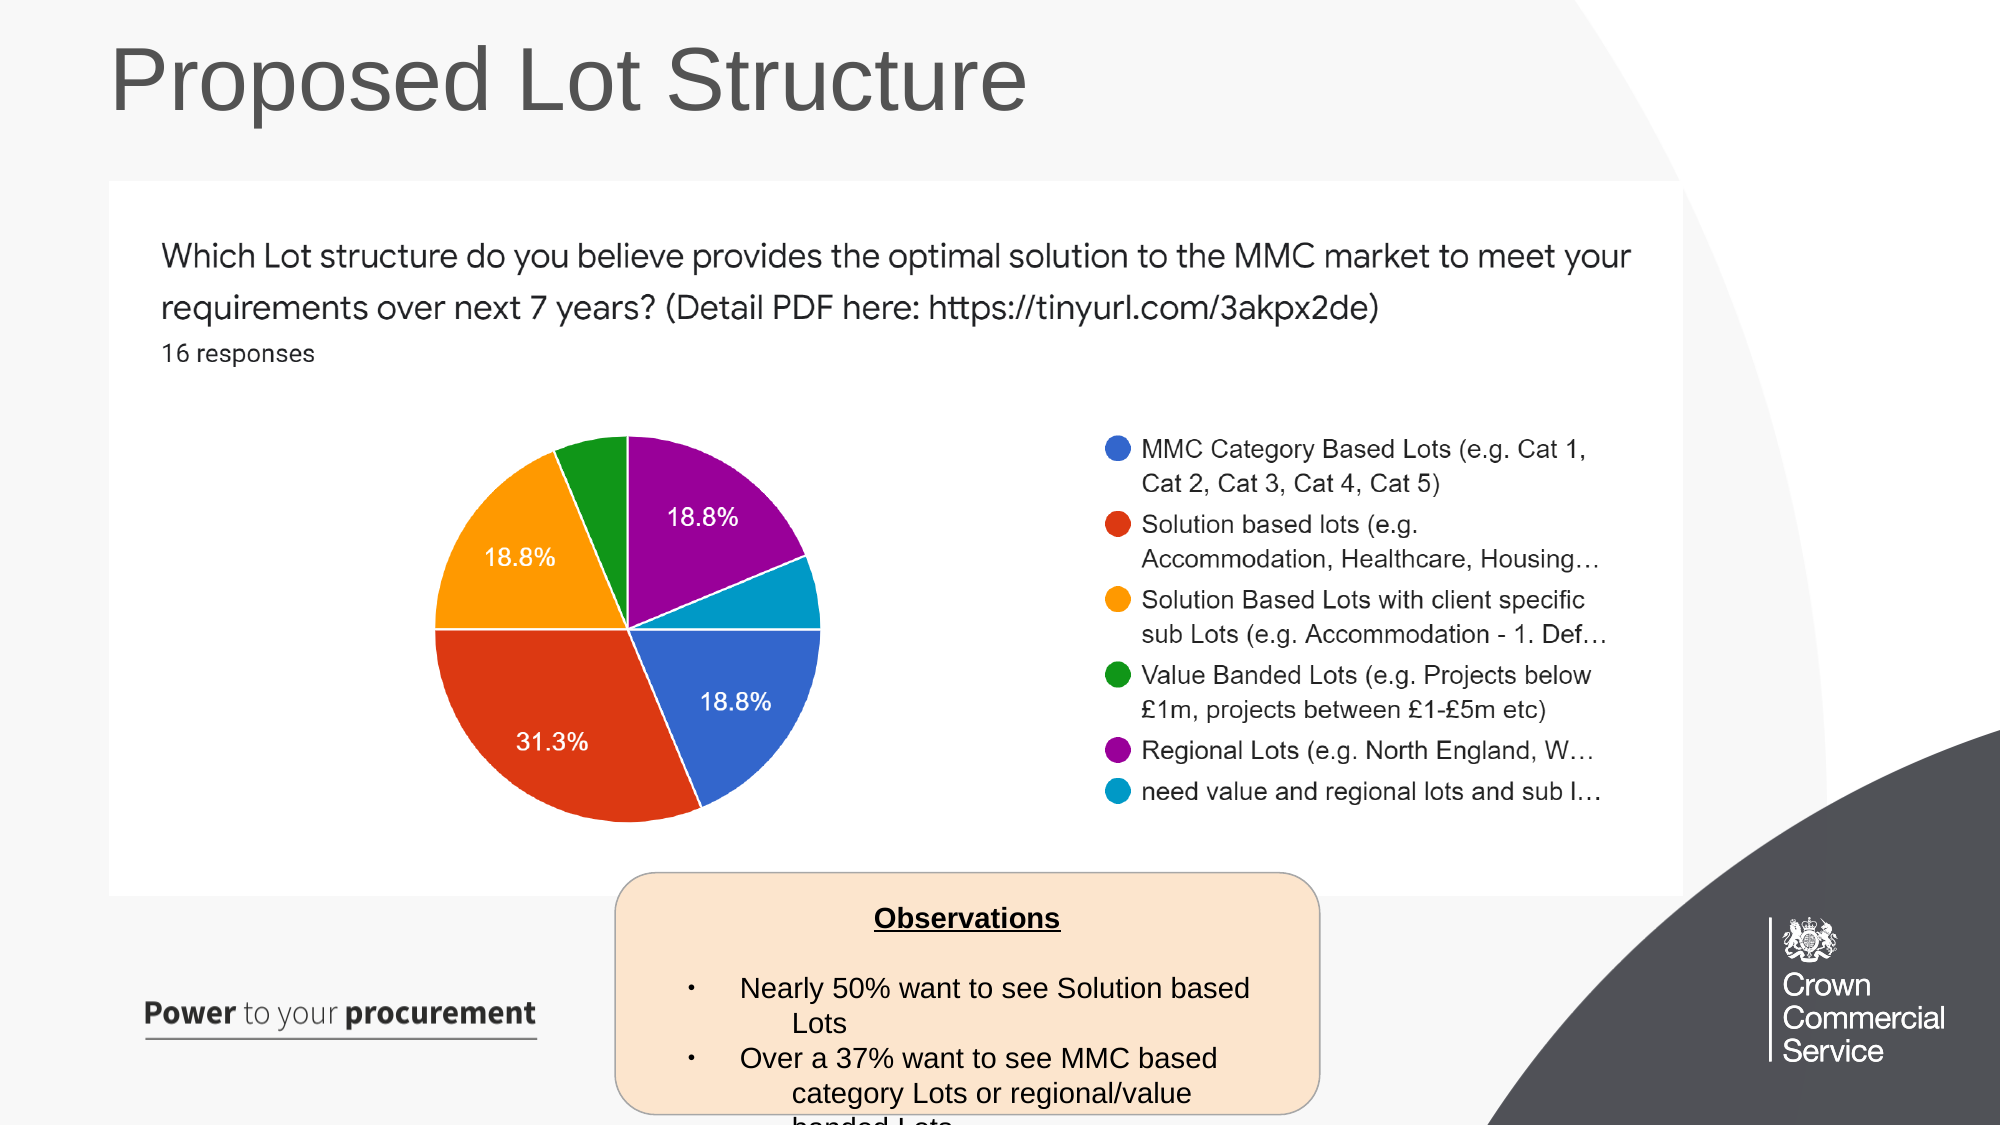

# Proposed Lot Structure
Observations
Nearly 50% want to see Solution based Lots
Over a 37% want to see MMC based category Lots or regional/value banded Lots